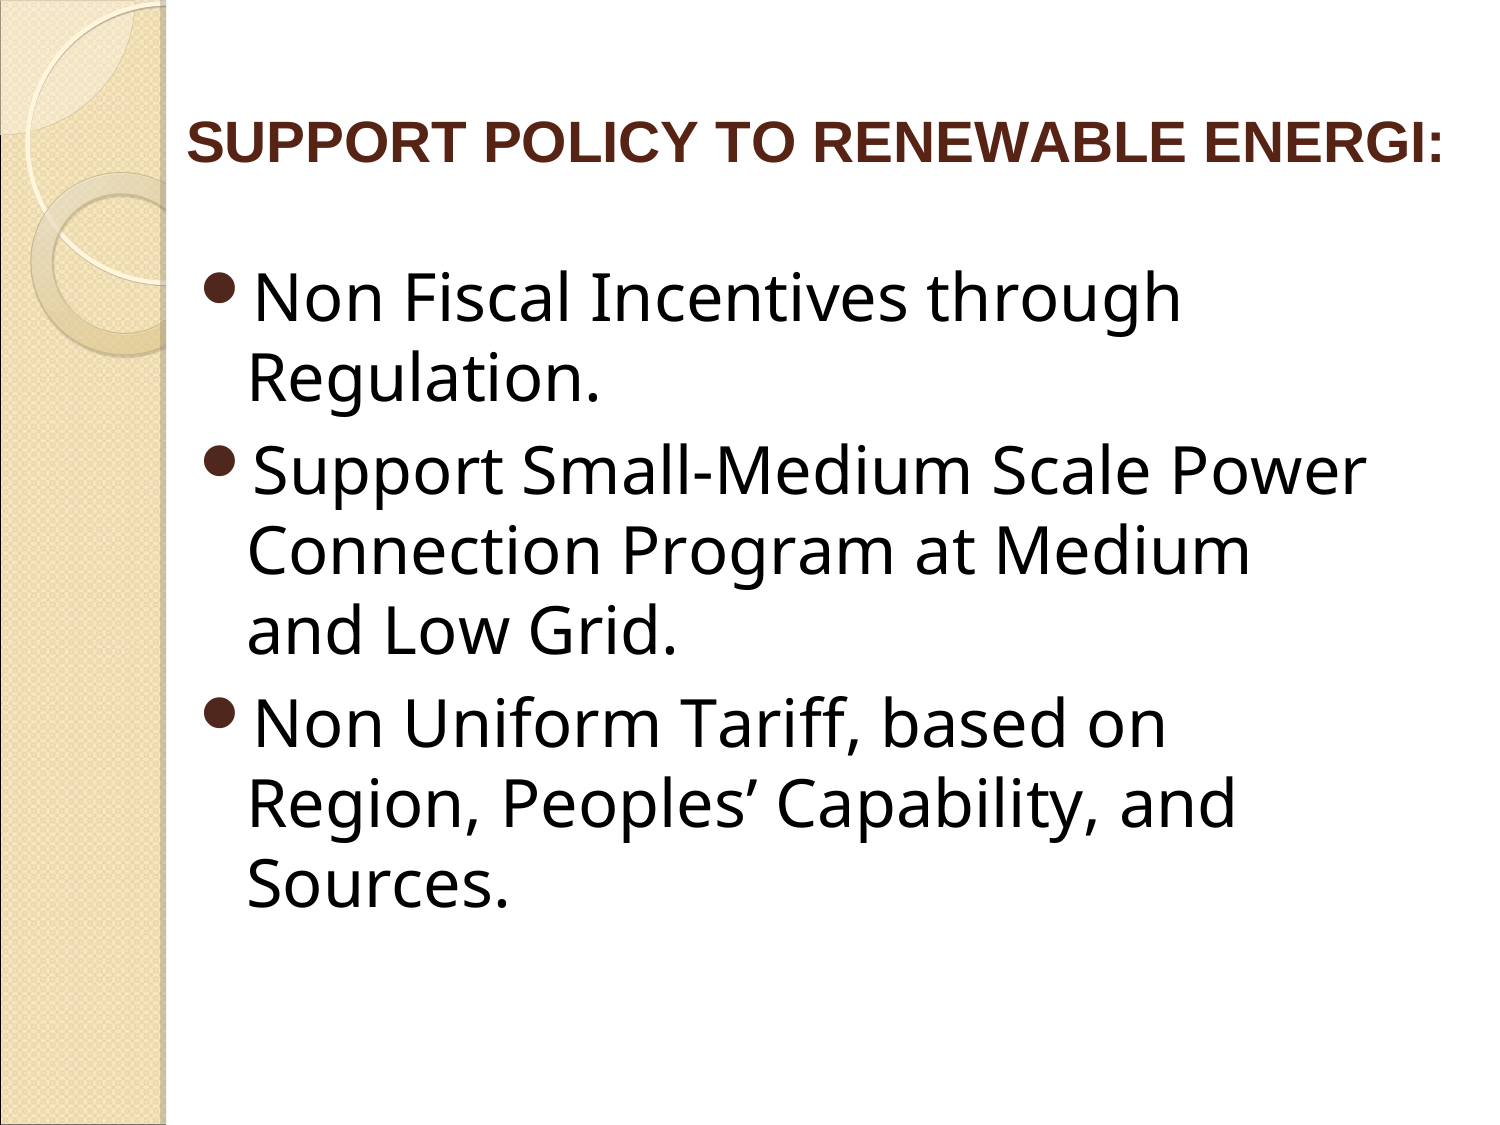

# SUPPORT POLICY TO RENEWABLE ENERGI:
Non Fiscal Incentives through Regulation.
Support Small-Medium Scale Power Connection Program at Medium and Low Grid.
Non Uniform Tariff, based on Region, Peoples’ Capability, and Sources.